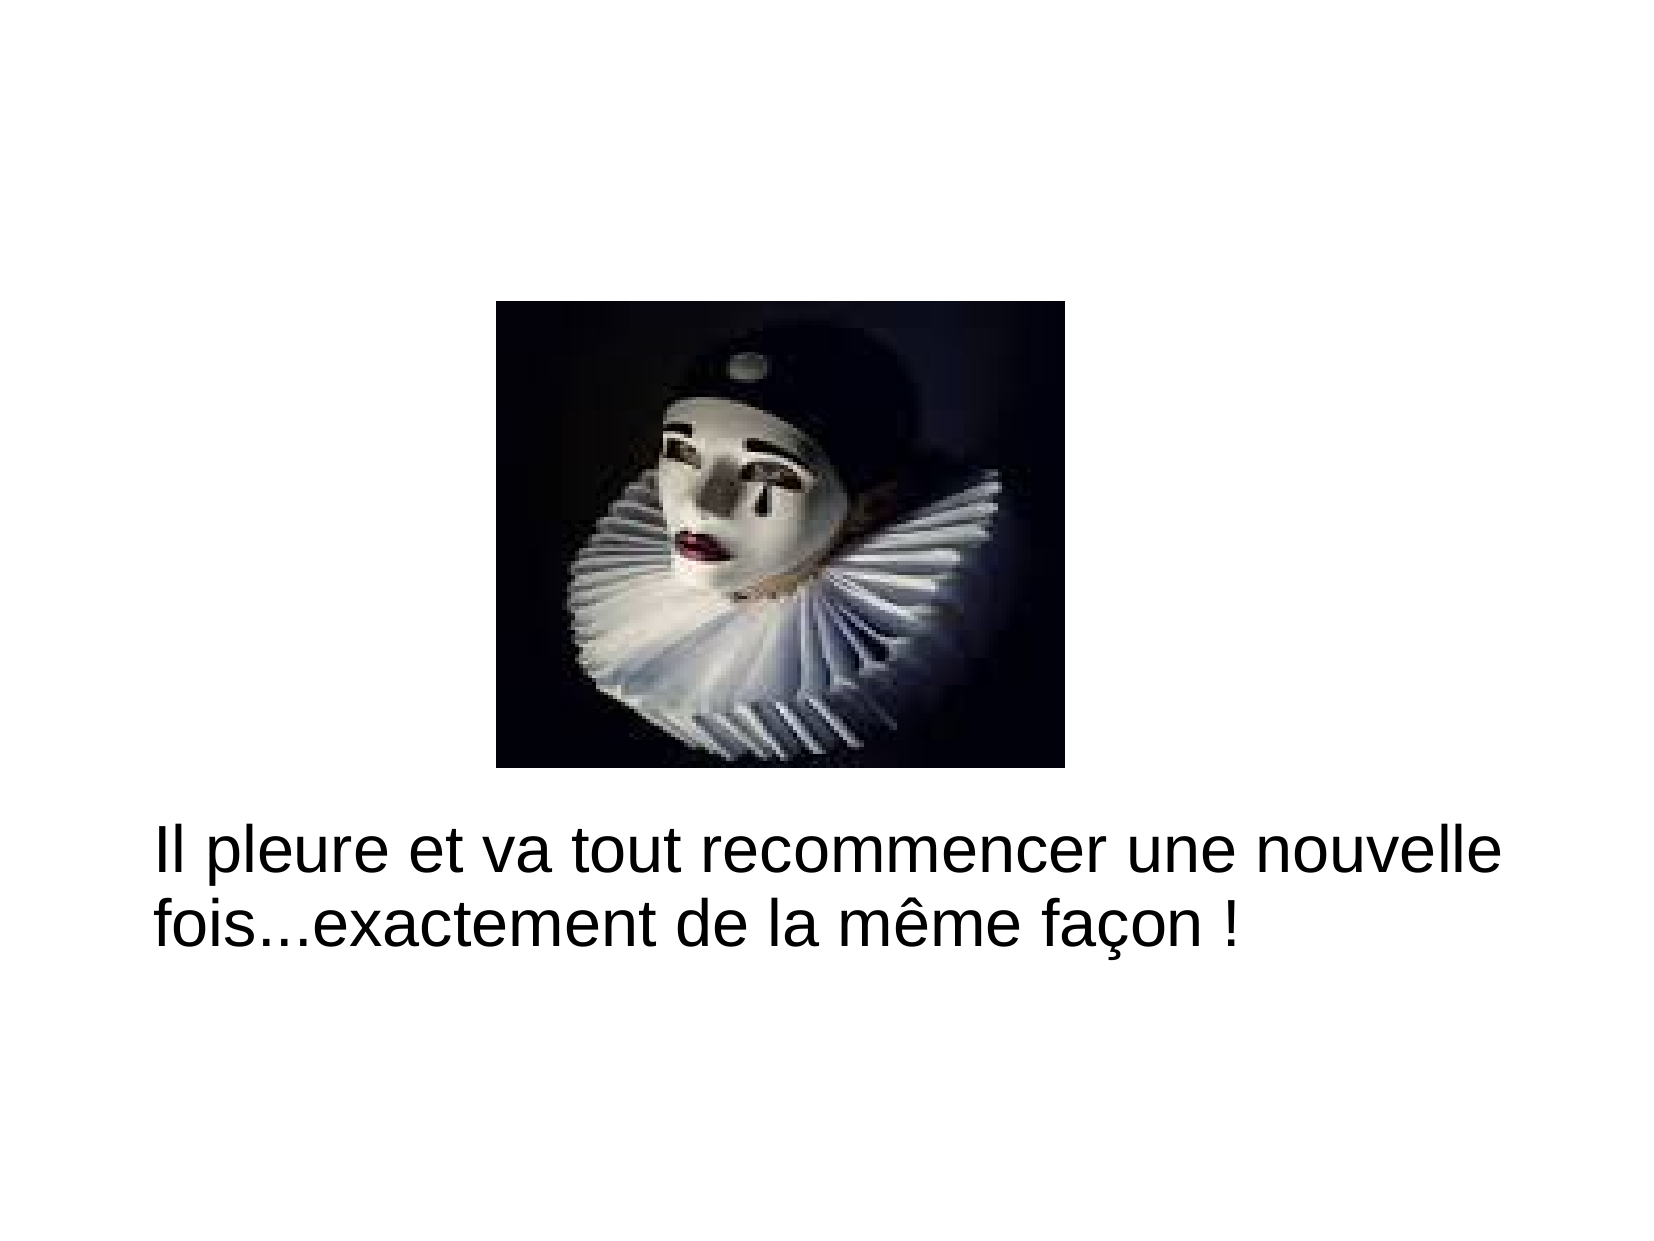

#
Il pleure et va tout recommencer une nouvelle fois...exactement de la même façon !